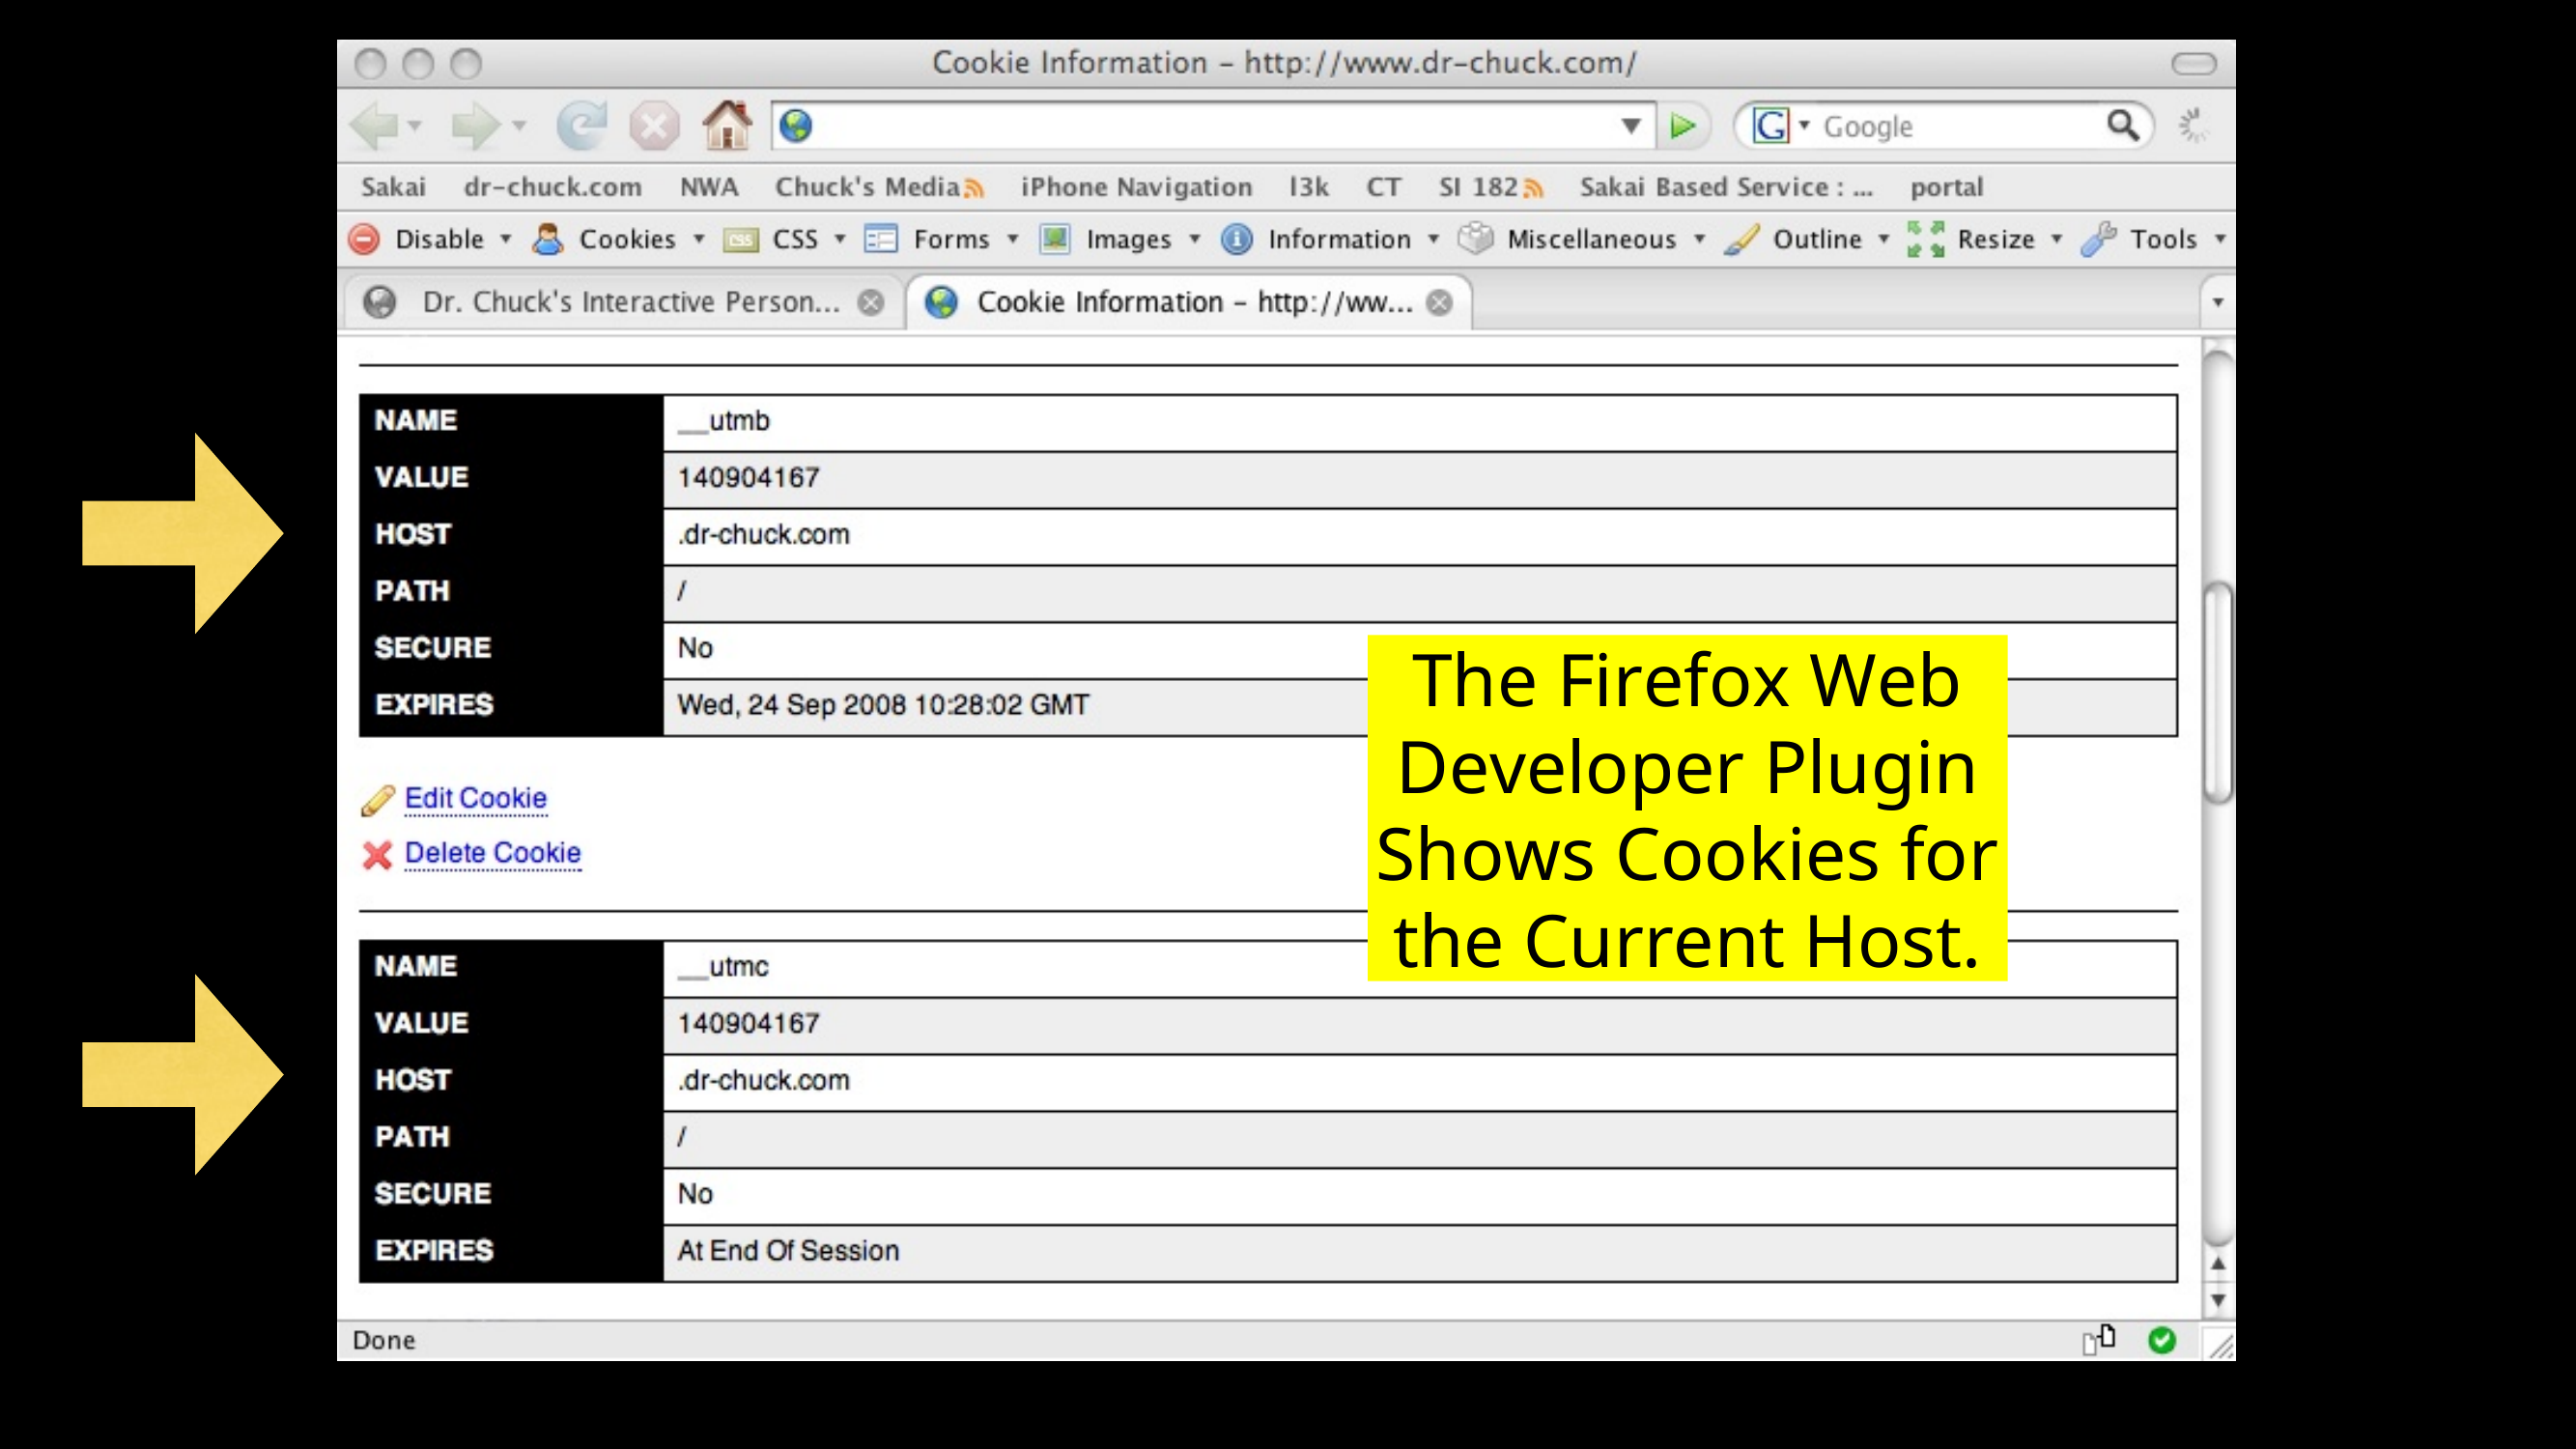

The Firefox Web Developer Plugin Shows Cookies for the Current Host.